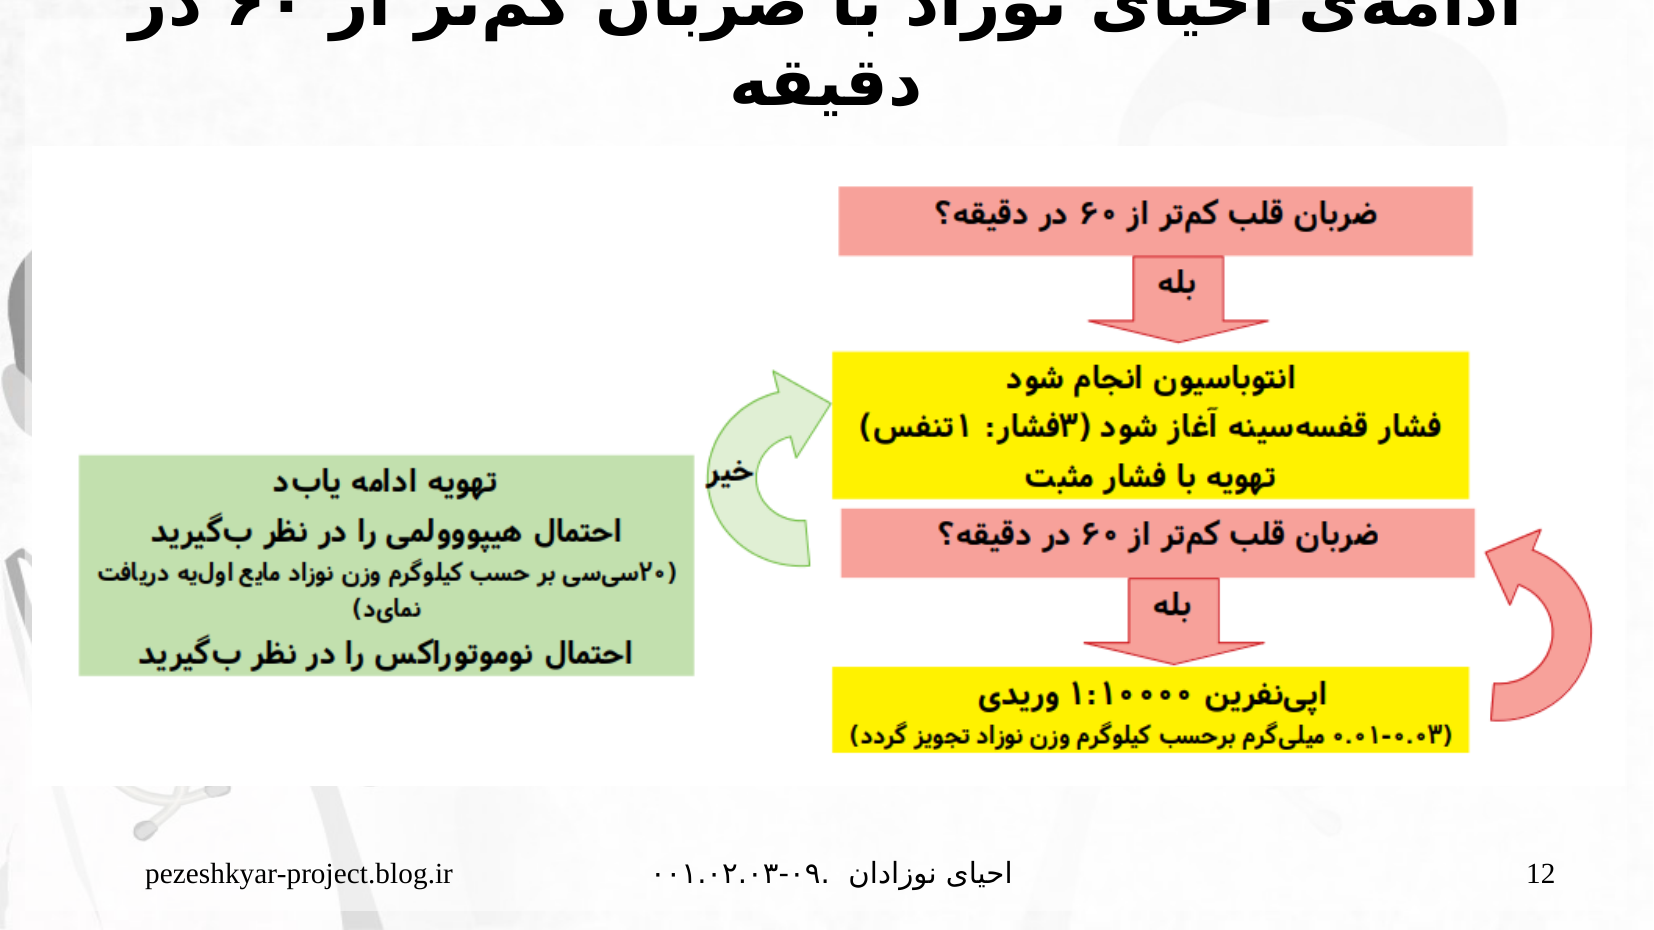

# ادامه‌ی احیای نوزاد با ضربان کم‌تر از ۶۰ در دقیقه
pezeshkyar-project.blog.ir
۰۰۱.۰۲.۰۳-۰۹. احیای نوزادان
12